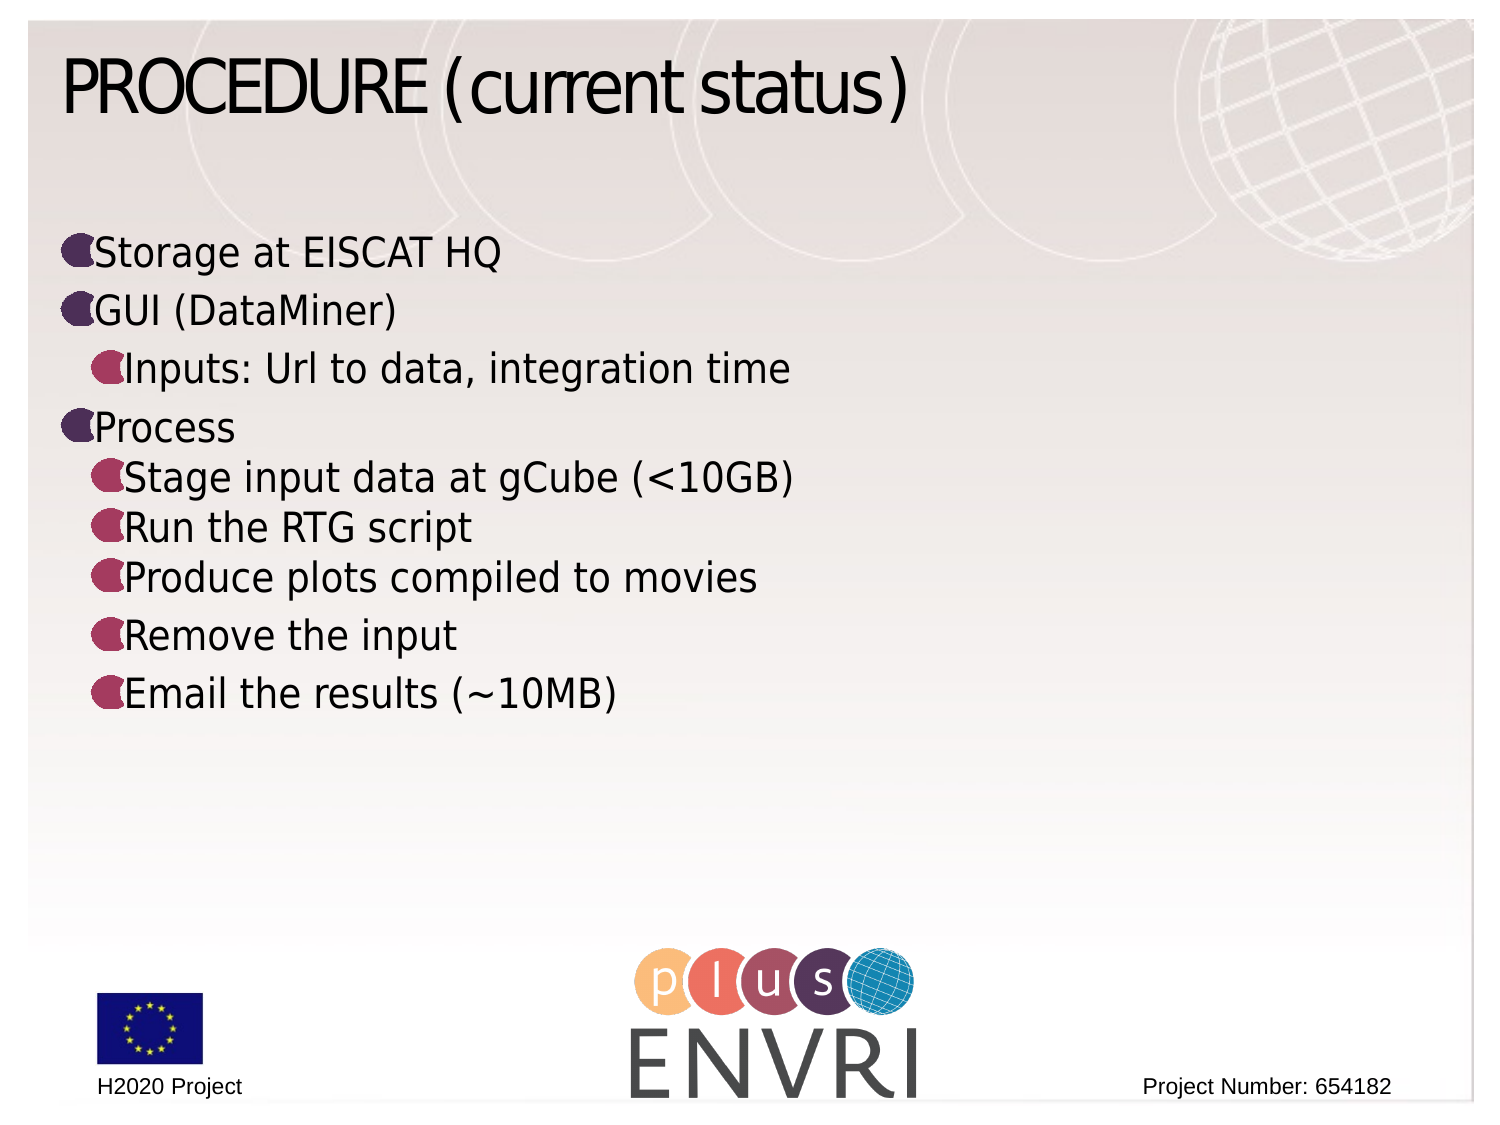

# Procedure (current status)
Storage at EISCAT HQ
GUI (DataMiner)
Inputs: Url to data, integration time
Process
Stage input data at gCube (<10GB)
Run the RTG script
Produce plots compiled to movies
Remove the input
Email the results (~10MB)